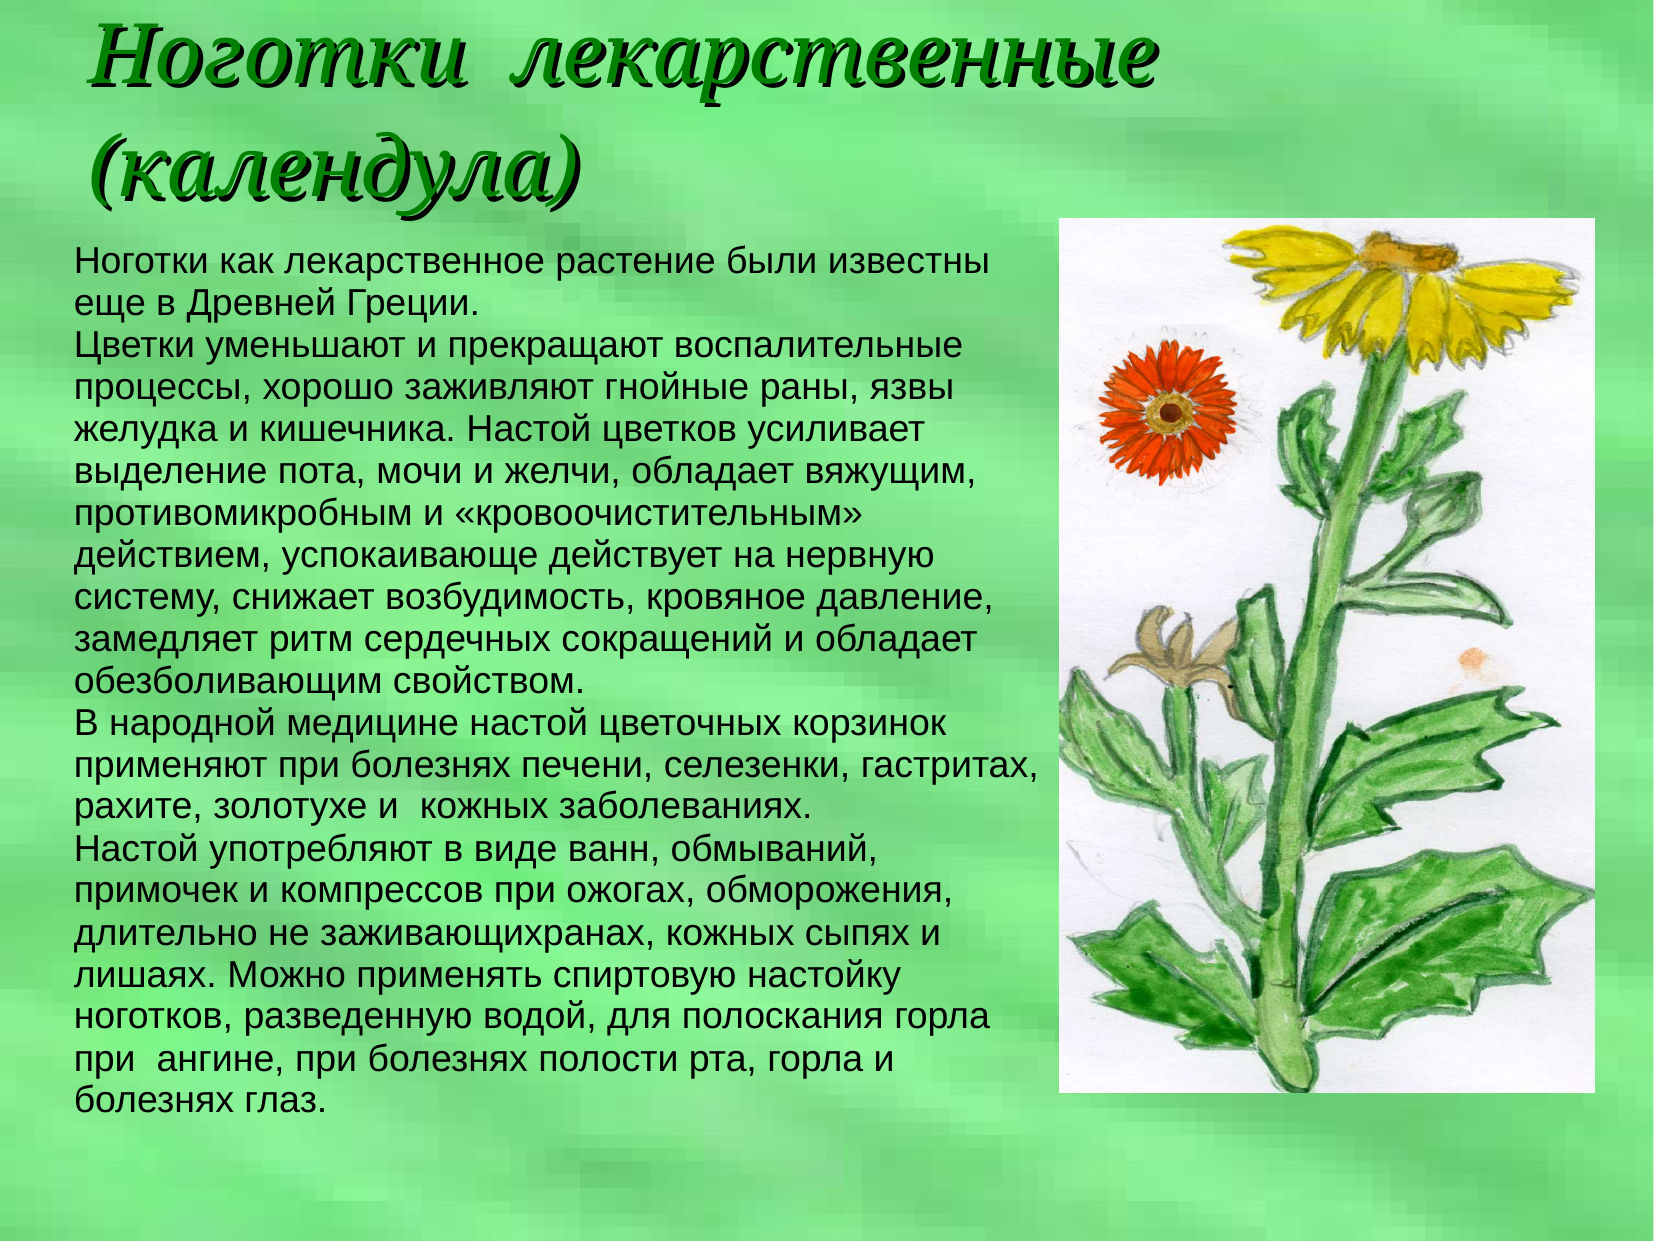

Ноготки лекарственные (календула)
Ноготки как лекарственное растение были известны еще в Древней Греции.
Цветки уменьшают и прекращают воспалительные процессы, хорошо заживляют гнойные раны, язвы желудка и кишечника. Настой цветков усиливает выделение пота, мочи и желчи, обладает вяжущим, противомикробным и «кровоочистительным» действием, успокаивающе действует на нервную систему, снижает возбудимость, кровяное давление, замедляет ритм сердечных сокращений и обладает обезболивающим свойством.
В народной медицине настой цветочных корзинок применяют при болезнях печени, селезенки, гастритах, рахите, золотухе и кожных заболеваниях.
Настой употребляют в виде ванн, обмываний, примочек и компрессов при ожогах, обморожения, длительно не заживающихранах, кожных сыпях и лишаях. Можно применять спиртовую настойку ноготков, разведенную водой, для полоскания горла при ангине, при болезнях полости рта, горла и болезнях глаз.